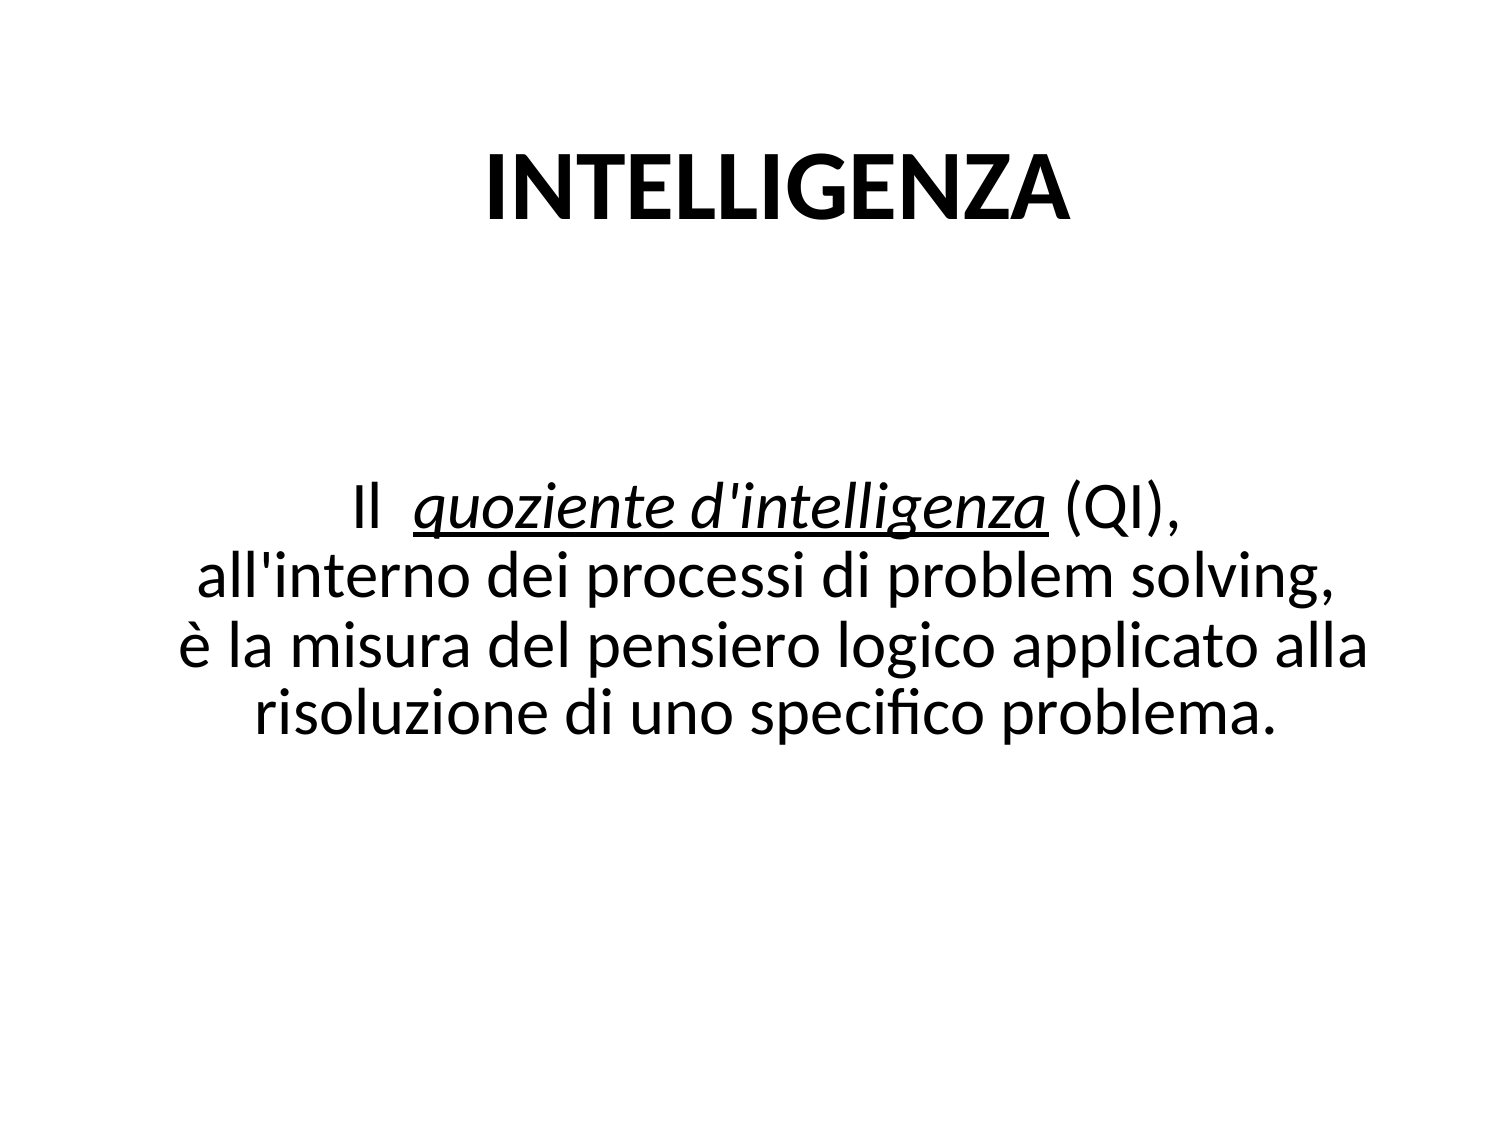

INTELLIGENZA
 Il quoziente d'intelligenza (QI),
all'interno dei processi di problem solving,
 è la misura del pensiero logico applicato alla risoluzione di uno specifico problema.